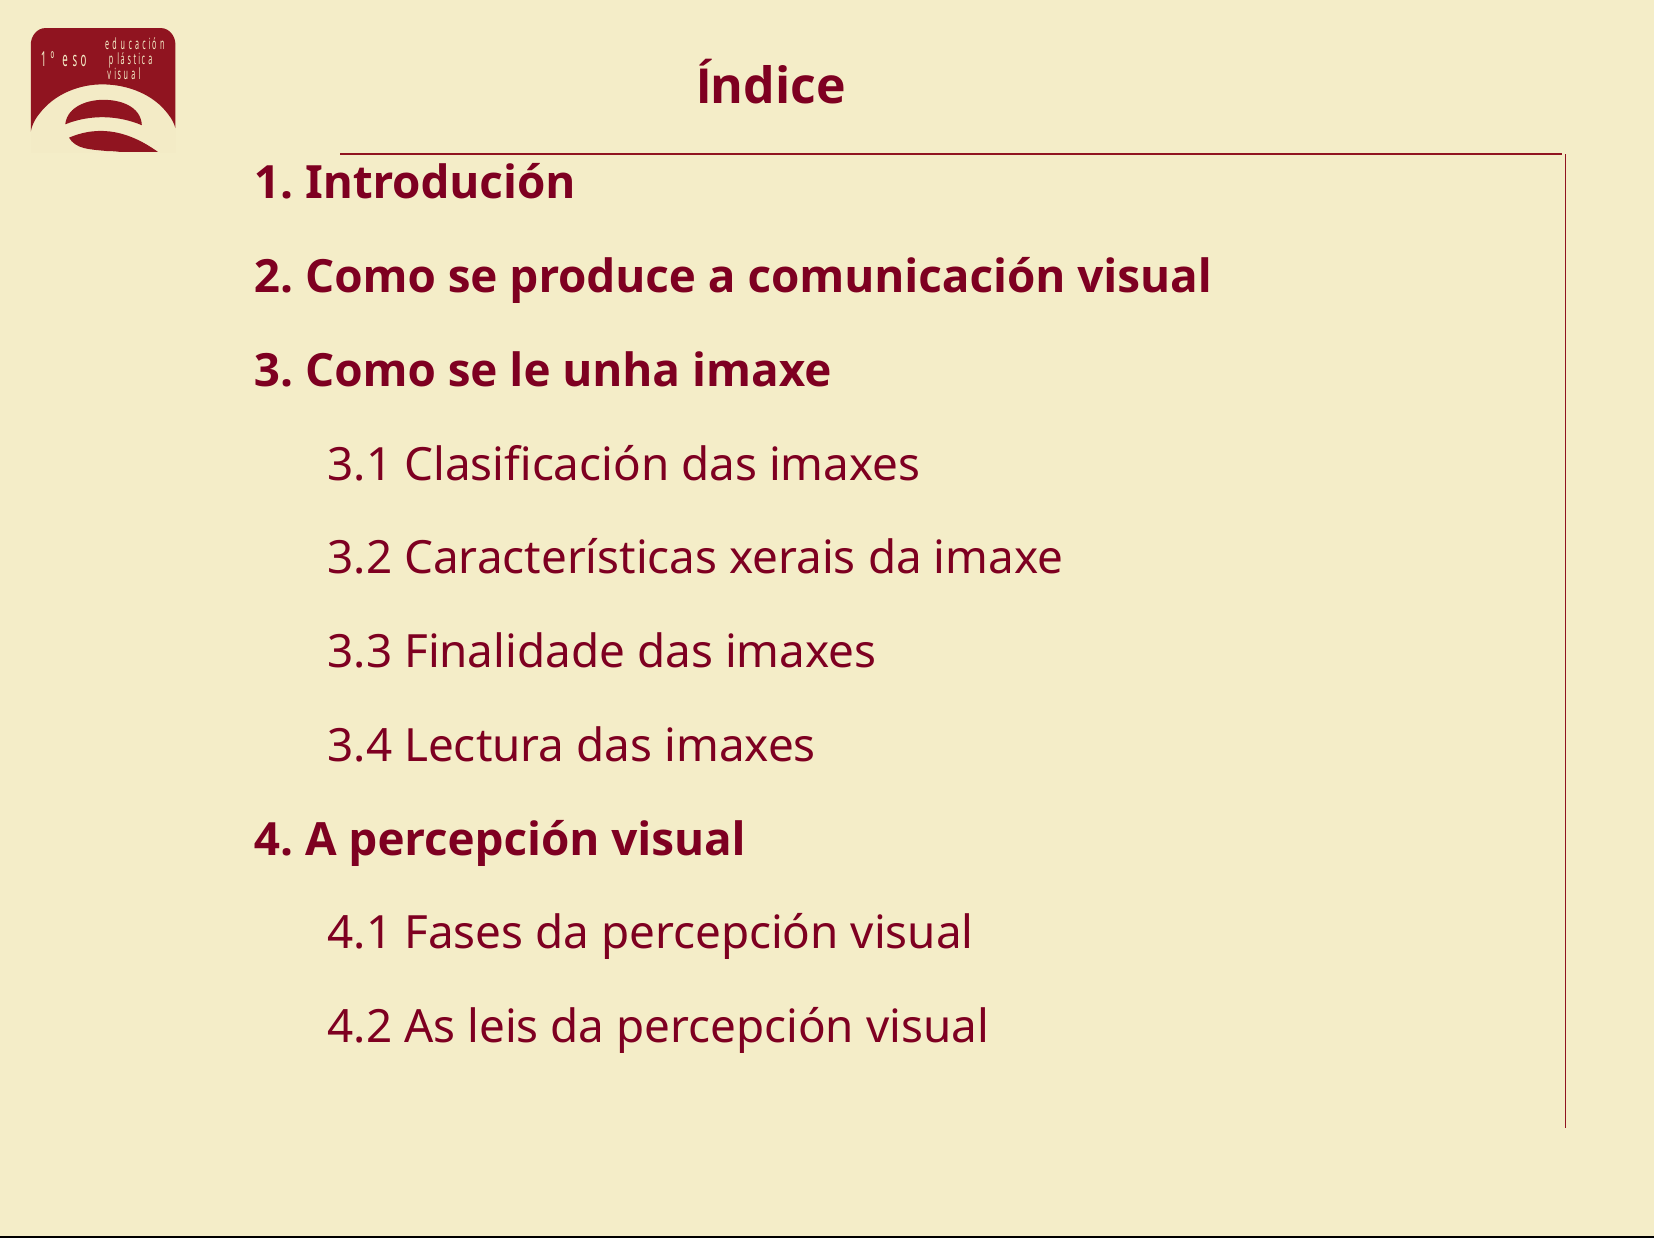

Índice
1. Introdución
2. Como se produce a comunicación visual
3. Como se le unha imaxe
	3.1 Clasificación das imaxes
	3.2 Características xerais da imaxe
	3.3 Finalidade das imaxes
	3.4 Lectura das imaxes
4. A percepción visual
	4.1 Fases da percepción visual
	4.2 As leis da percepción visual
#